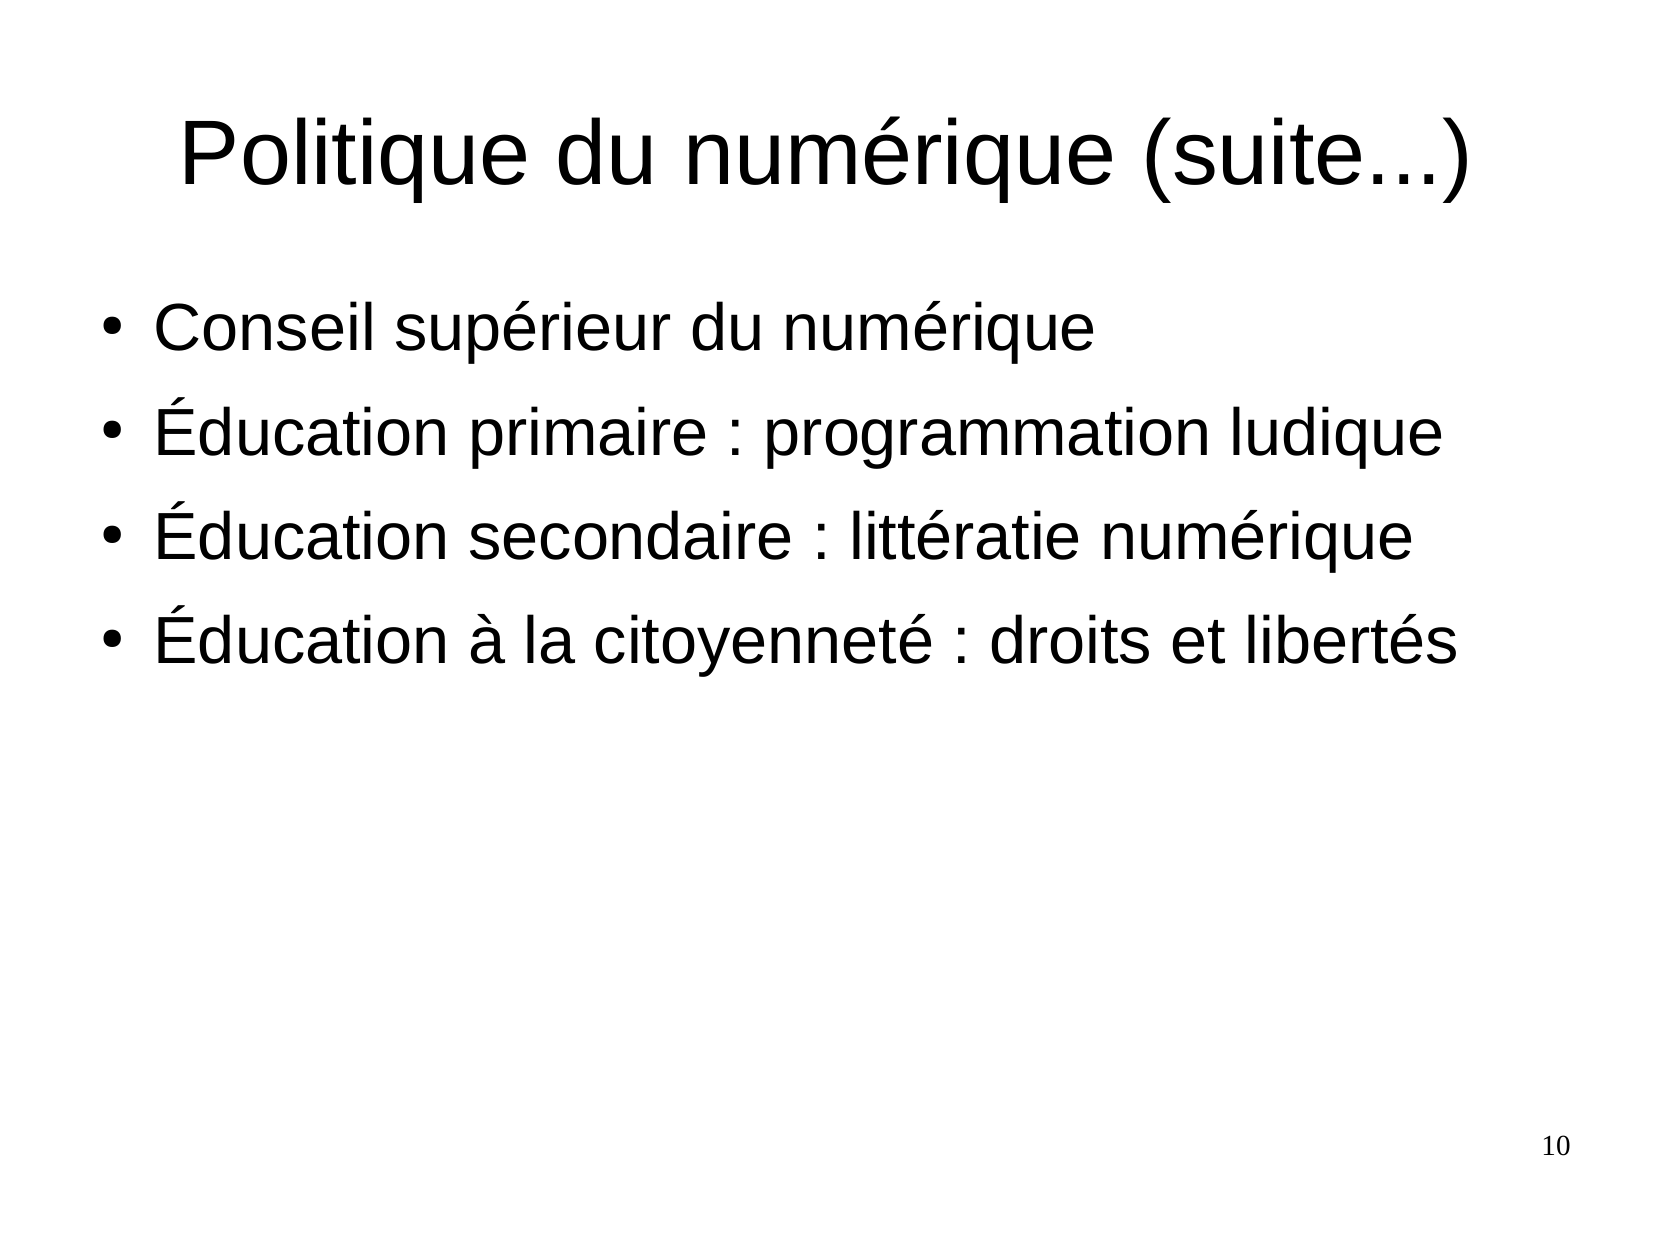

# Politique du numérique (suite...)
Conseil supérieur du numérique
Éducation primaire : programmation ludique
Éducation secondaire : littératie numérique
Éducation à la citoyenneté : droits et libertés
10